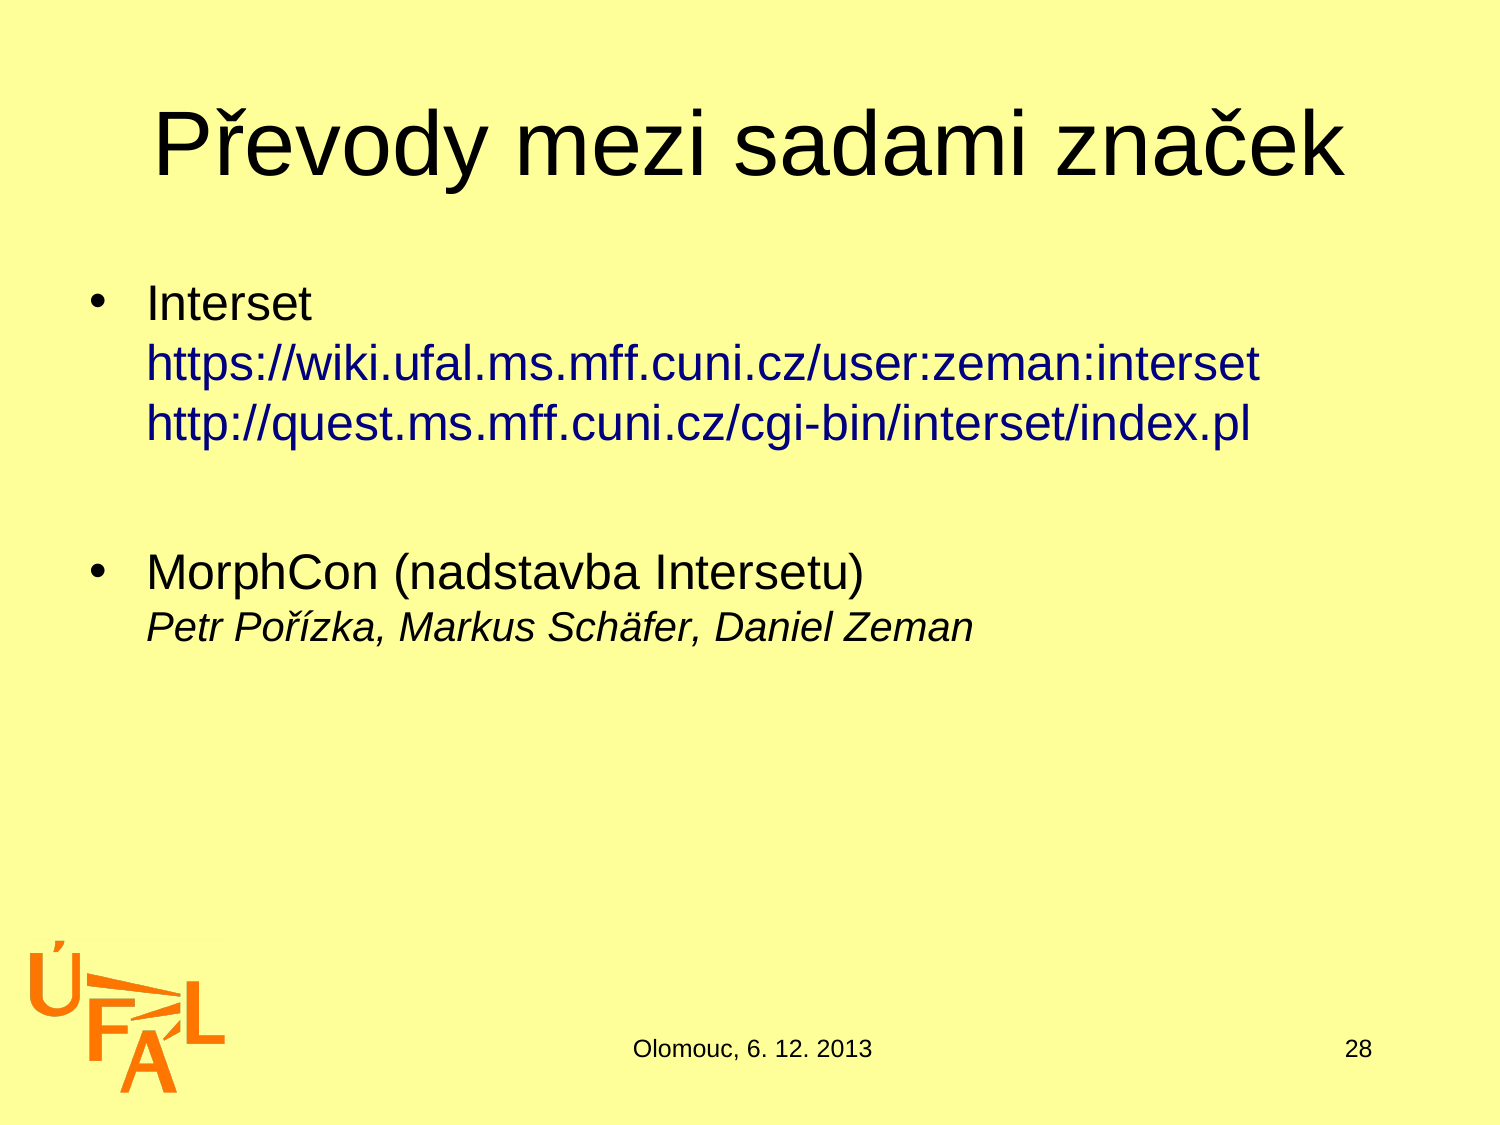

# Převody mezi sadami značek
Interset
https://wiki.ufal.ms.mff.cuni.cz/user:zeman:interset
http://quest.ms.mff.cuni.cz/cgi-bin/interset/index.pl
MorphCon (nadstavba Intersetu)
Petr Pořízka, Markus Schäfer, Daniel Zeman
Olomouc, 6. 12. 2013
28